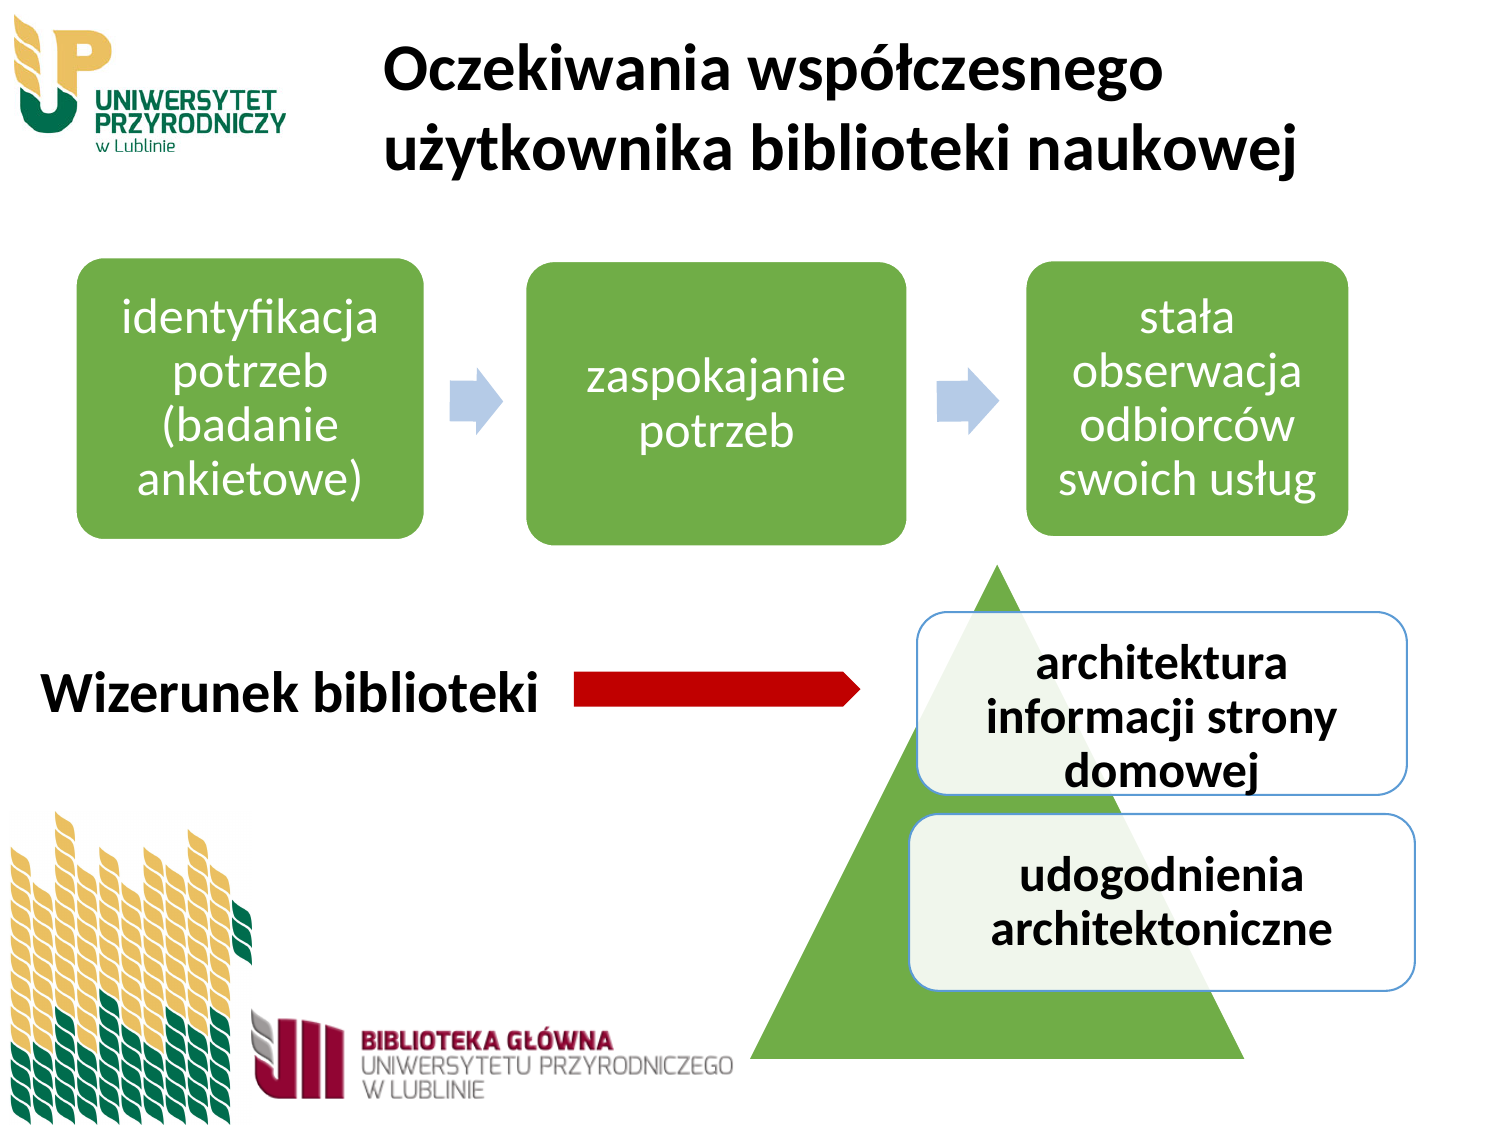

Oczekiwania współczesnego użytkownika biblioteki naukowej
identyfikacja potrzeb (badanie ankietowe)
stała obserwacja odbiorców swoich usług
zaspokajanie potrzeb
architektura informacji strony domowej
udogodnienia architektoniczne
Wizerunek biblioteki